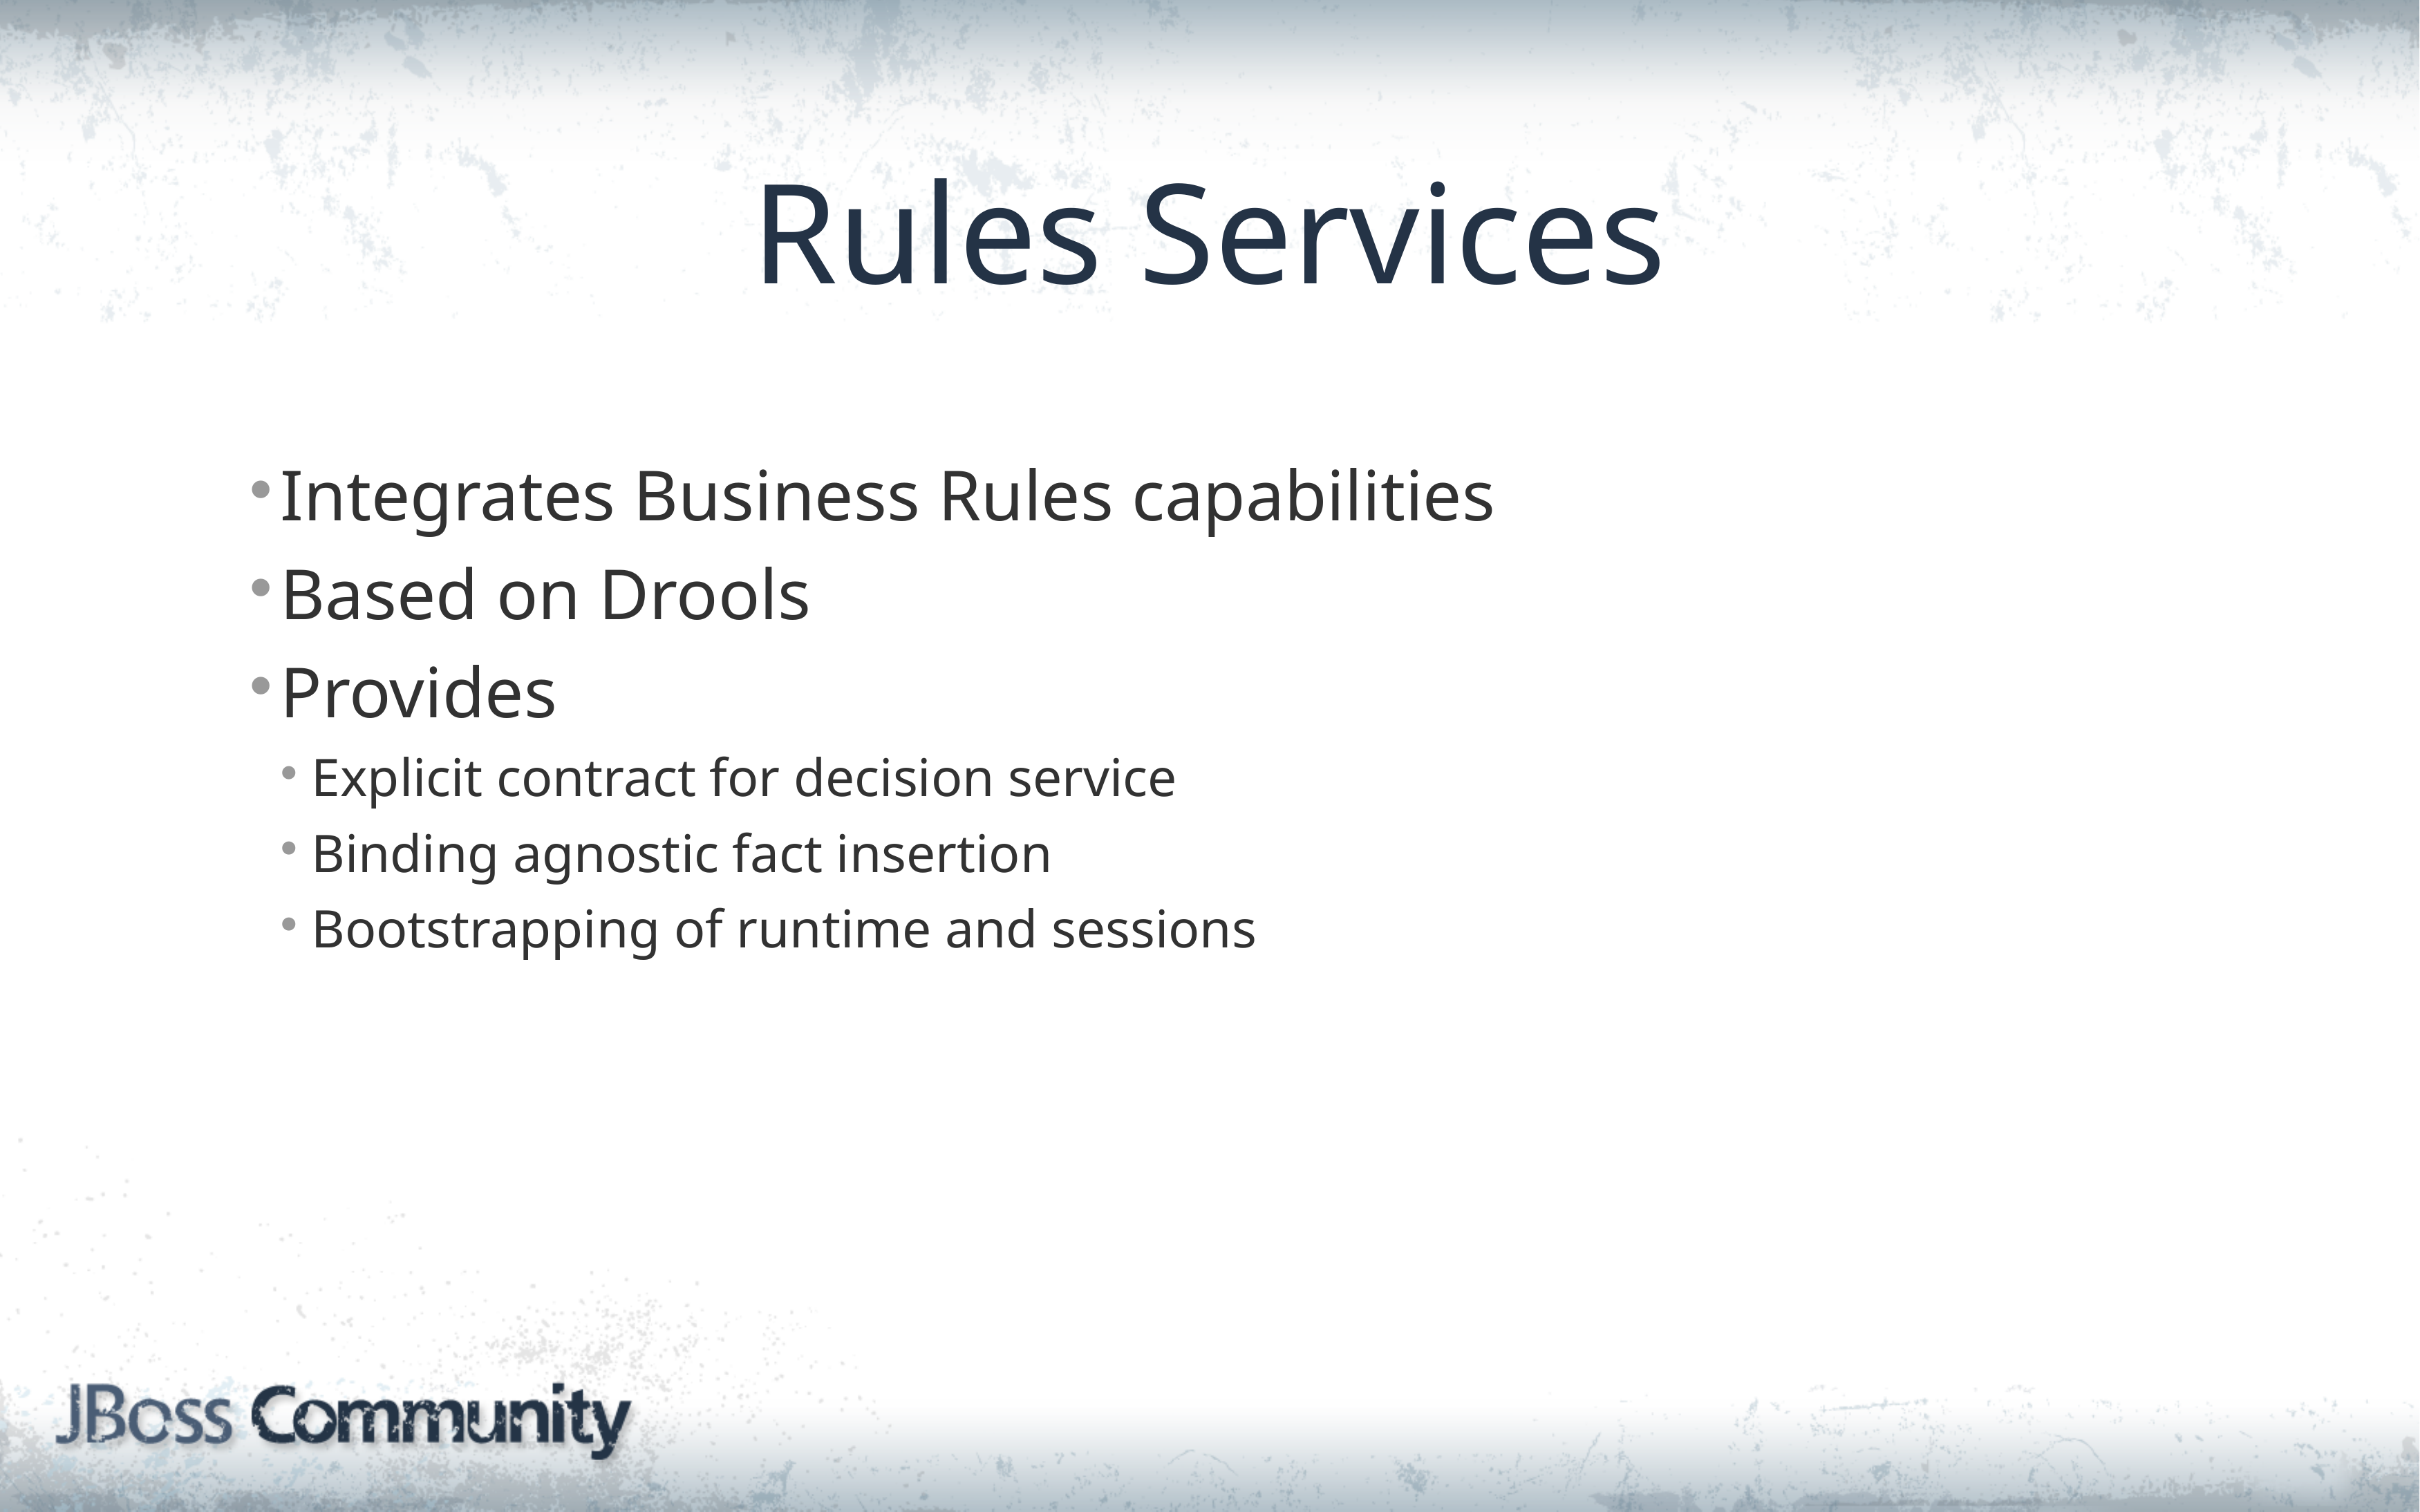

# Rules Services
Integrates Business Rules capabilities
Based on Drools
Provides
Explicit contract for decision service
Binding agnostic fact insertion
Bootstrapping of runtime and sessions